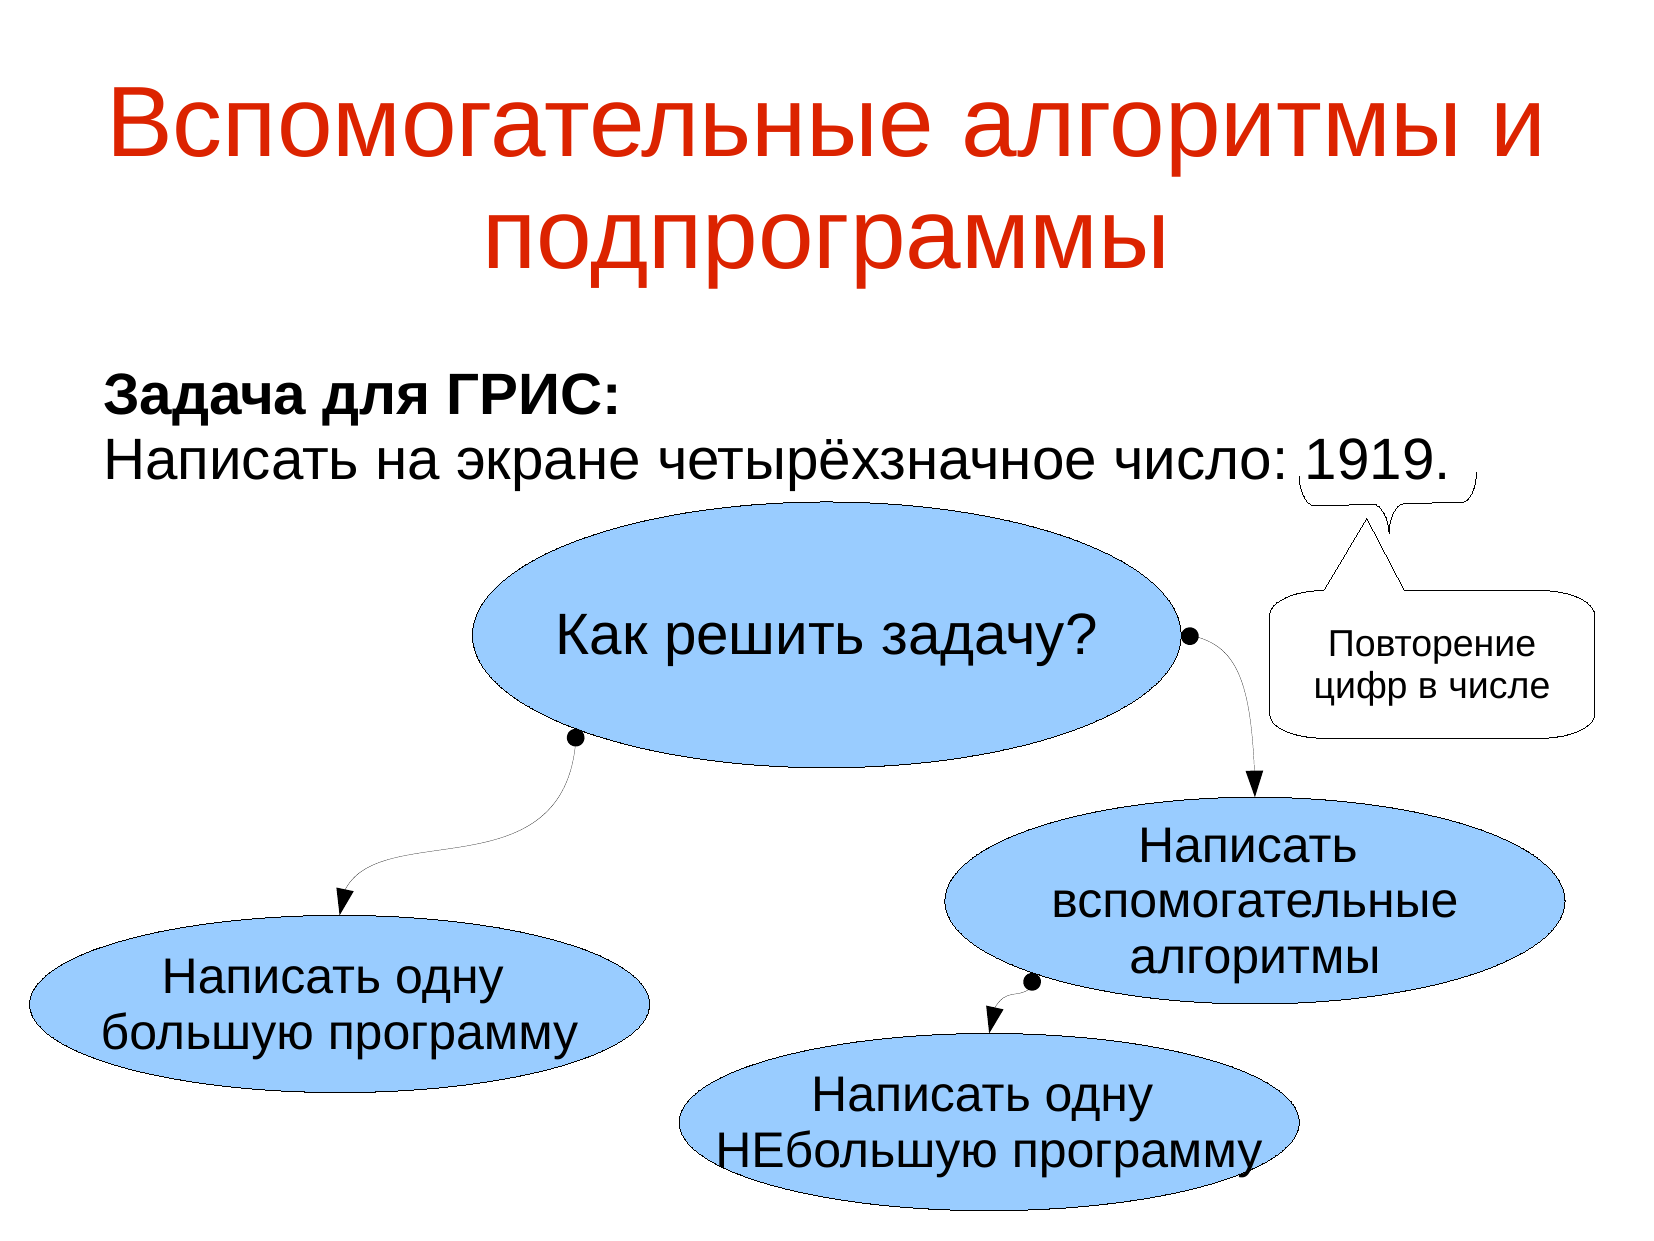

Вспомогательные алгоритмы и подпрограммы
Задача для ГРИС:
Написать на экране четырёхзначное число: 1919.
Как решить задачу?
Повторение
цифр в числе
Написать
вспомогательные
алгоритмы
Написать одну
большую программу
Написать одну
НЕбольшую программу